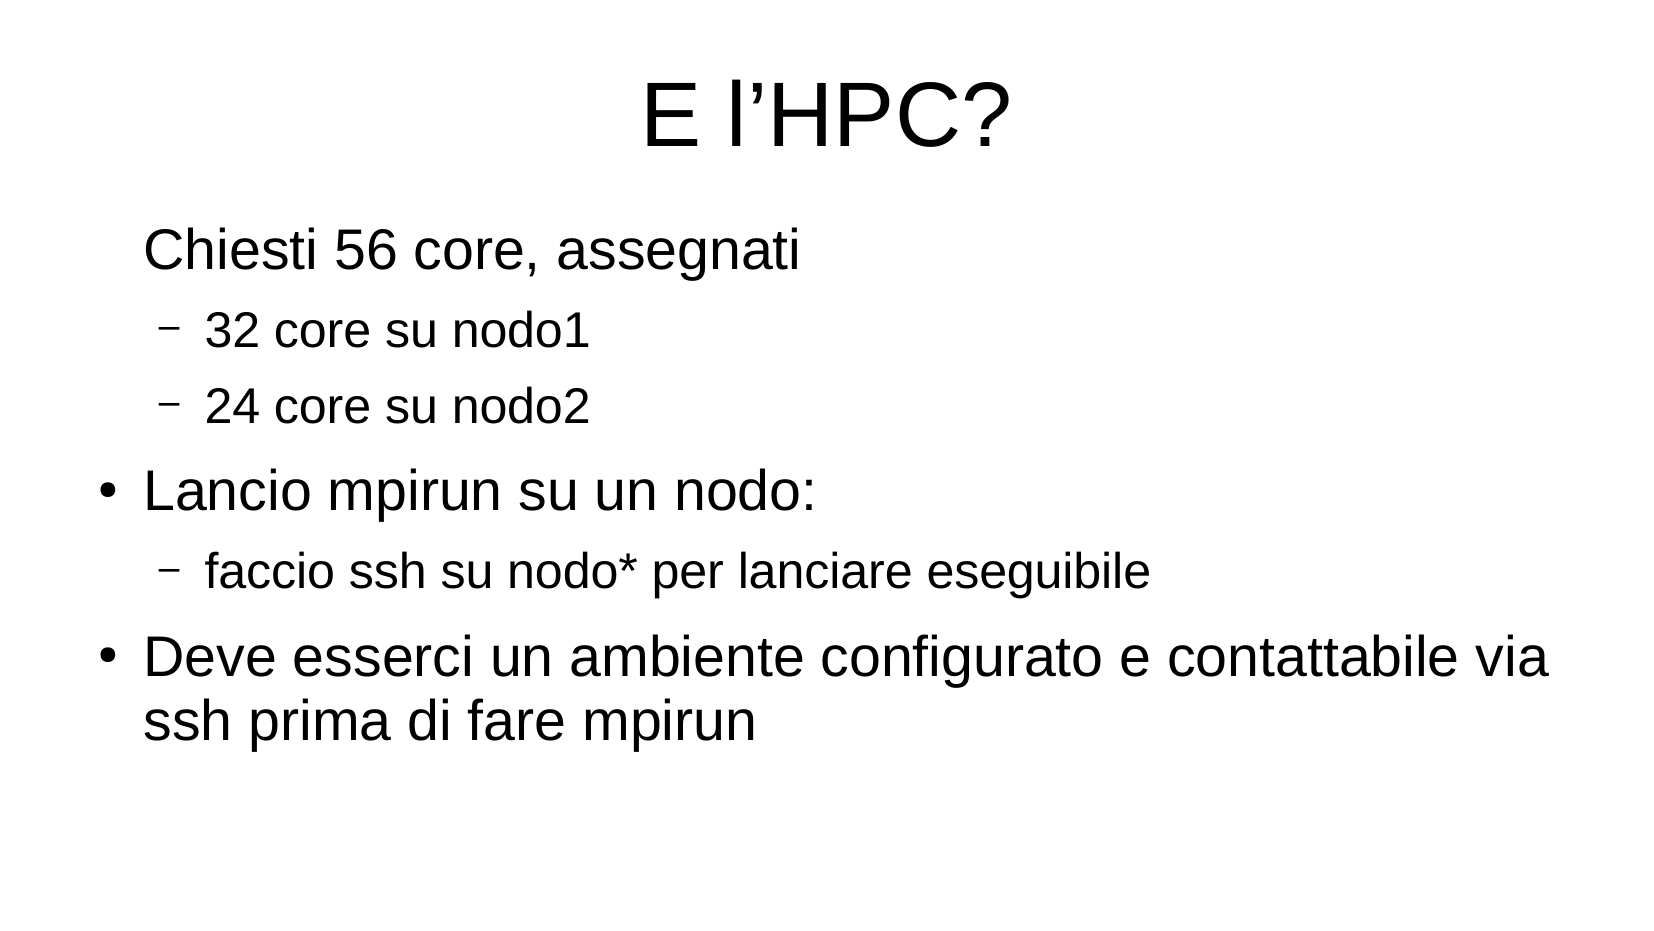

# E l’HPC?
Chiesti 56 core, assegnati
32 core su nodo1
24 core su nodo2
Lancio mpirun su un nodo:
faccio ssh su nodo* per lanciare eseguibile
Deve esserci un ambiente configurato e contattabile via ssh prima di fare mpirun